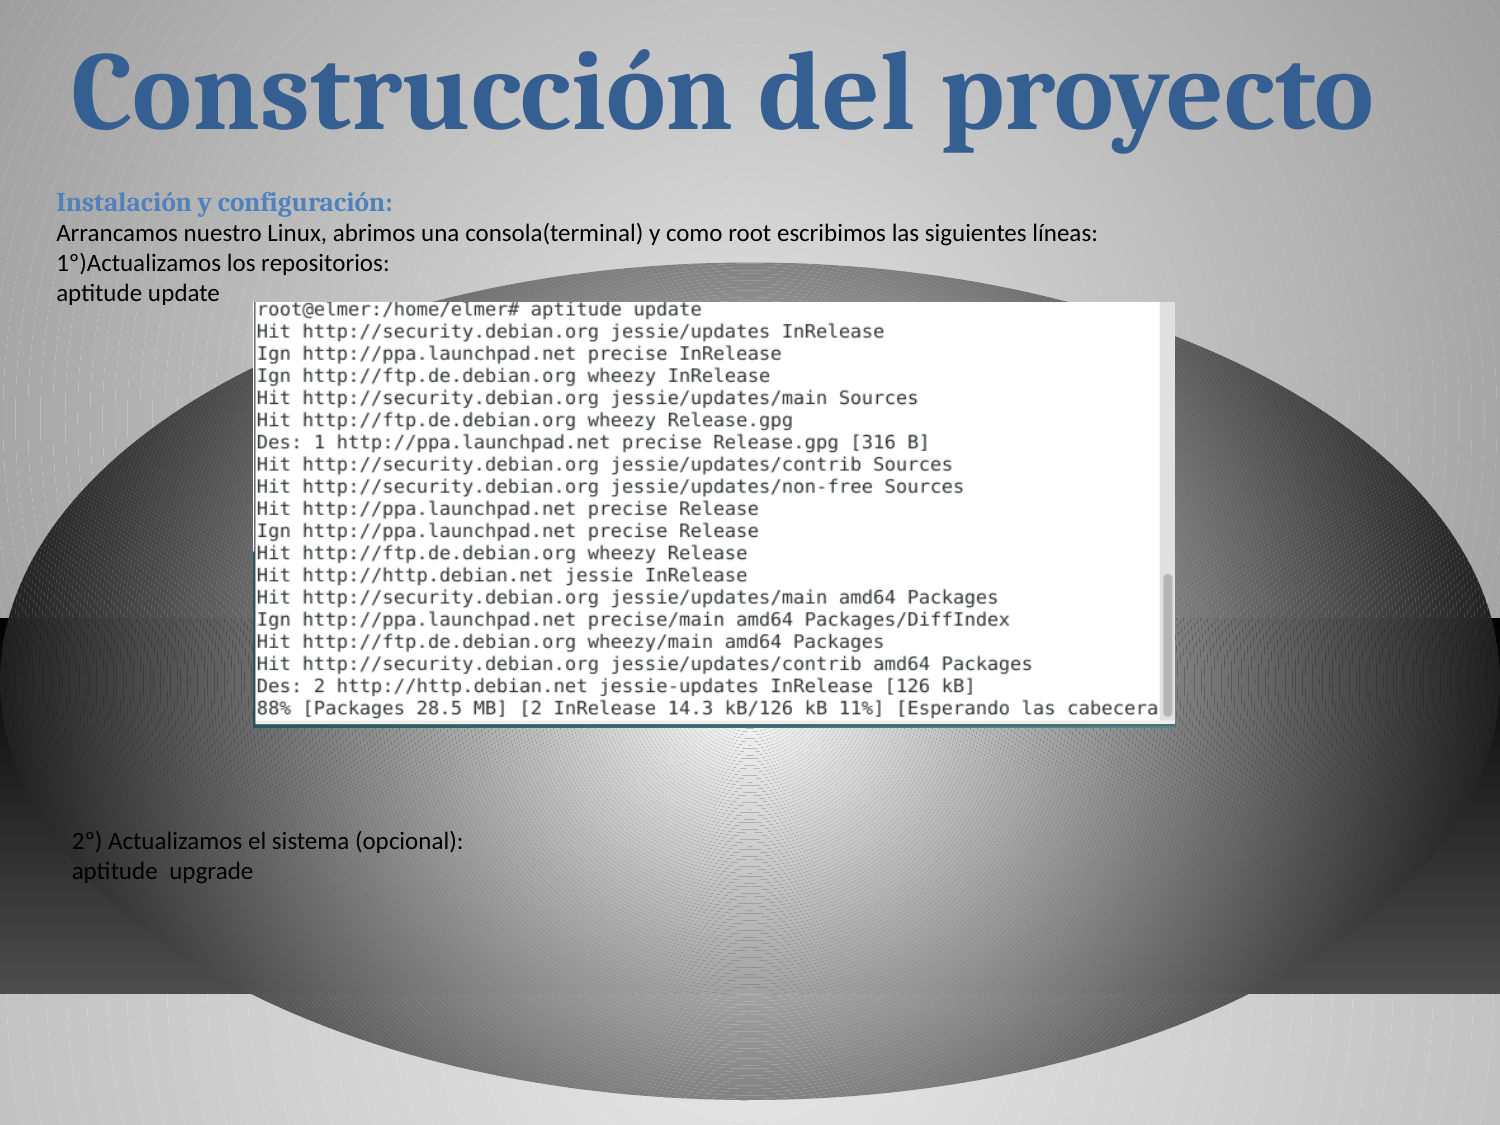

Construcción del proyecto
Instalación y configuración:
Arrancamos nuestro Linux, abrimos una consola(terminal) y como root escribimos las siguientes líneas:
1º)Actualizamos los repositorios:
aptitude update
2º) Actualizamos el sistema (opcional):
aptitude upgrade